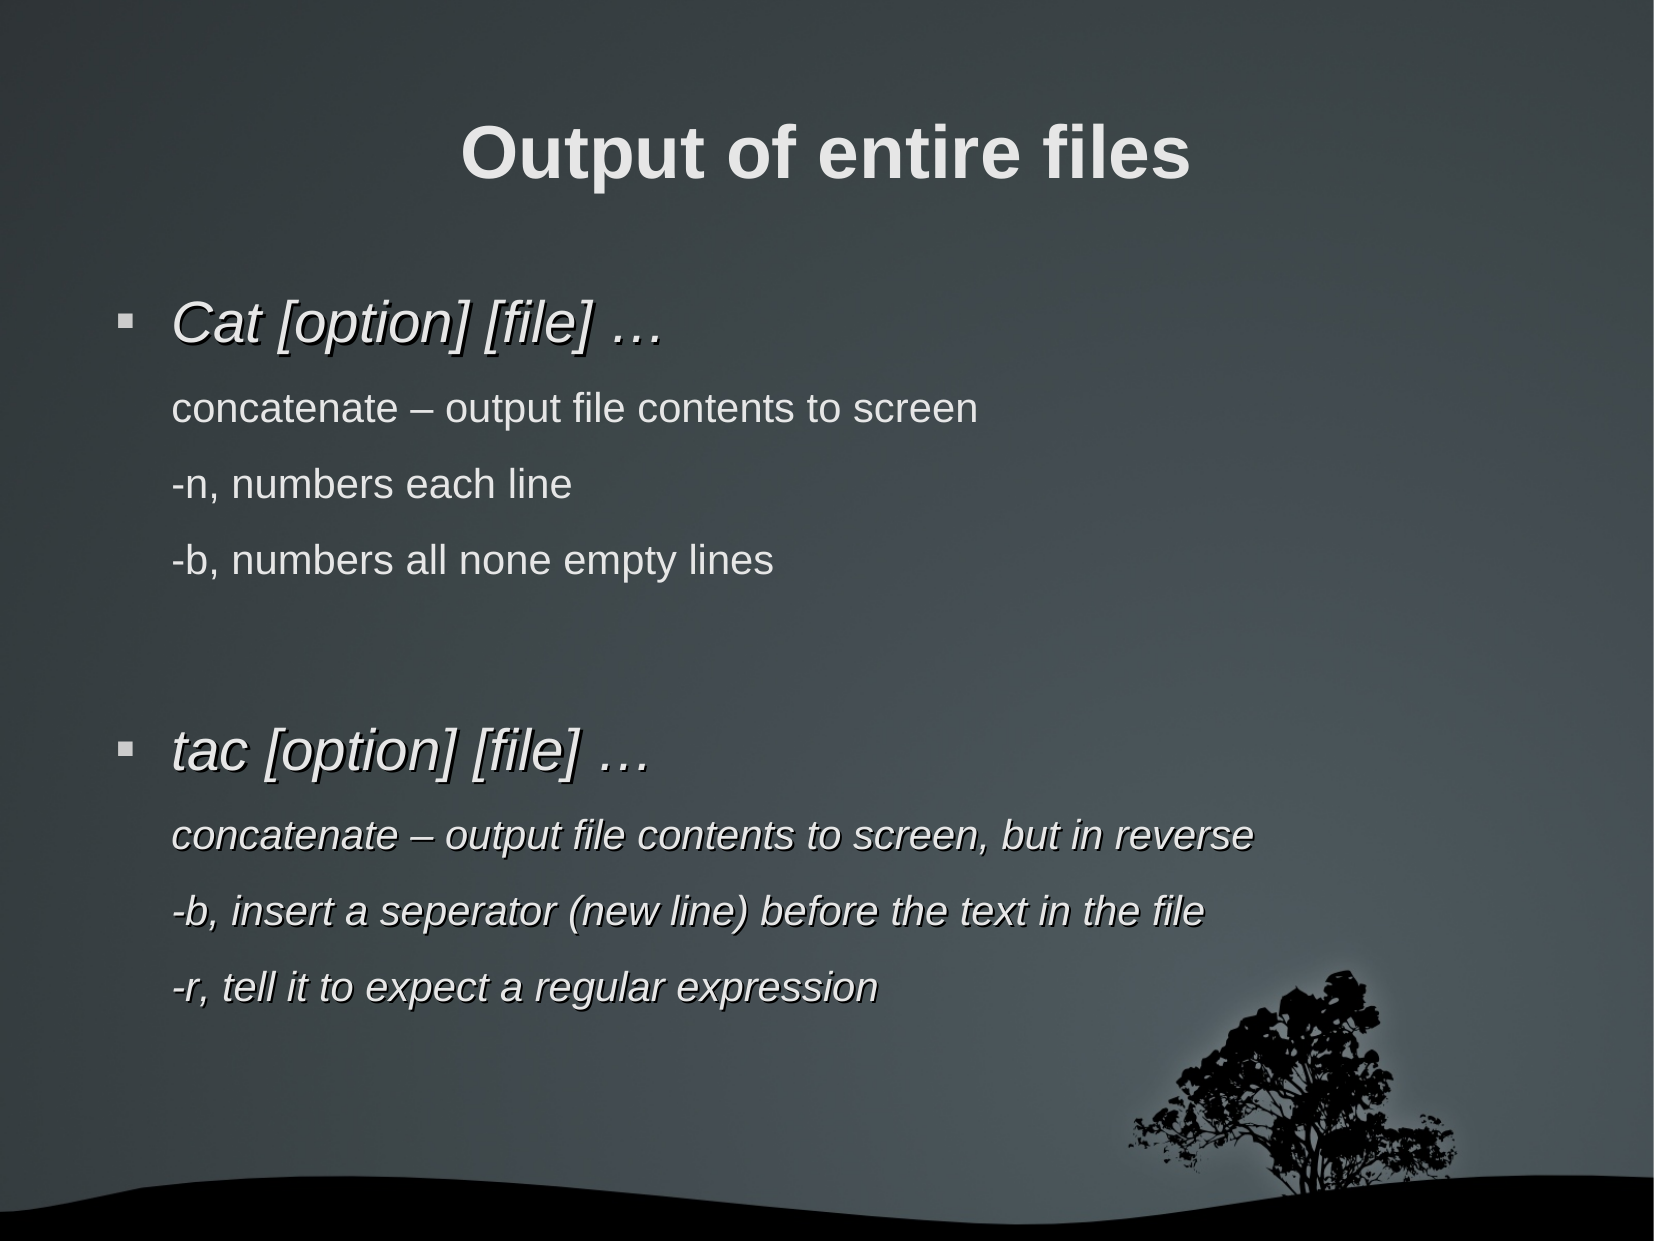

# Output of entire files
Cat [option] [file] …
concatenate – output file contents to screen
-n, numbers each line
-b, numbers all none empty lines
tac [option] [file] …
concatenate – output file contents to screen, but in reverse
-b, insert a seperator (new line) before the text in the file
-r, tell it to expect a regular expression